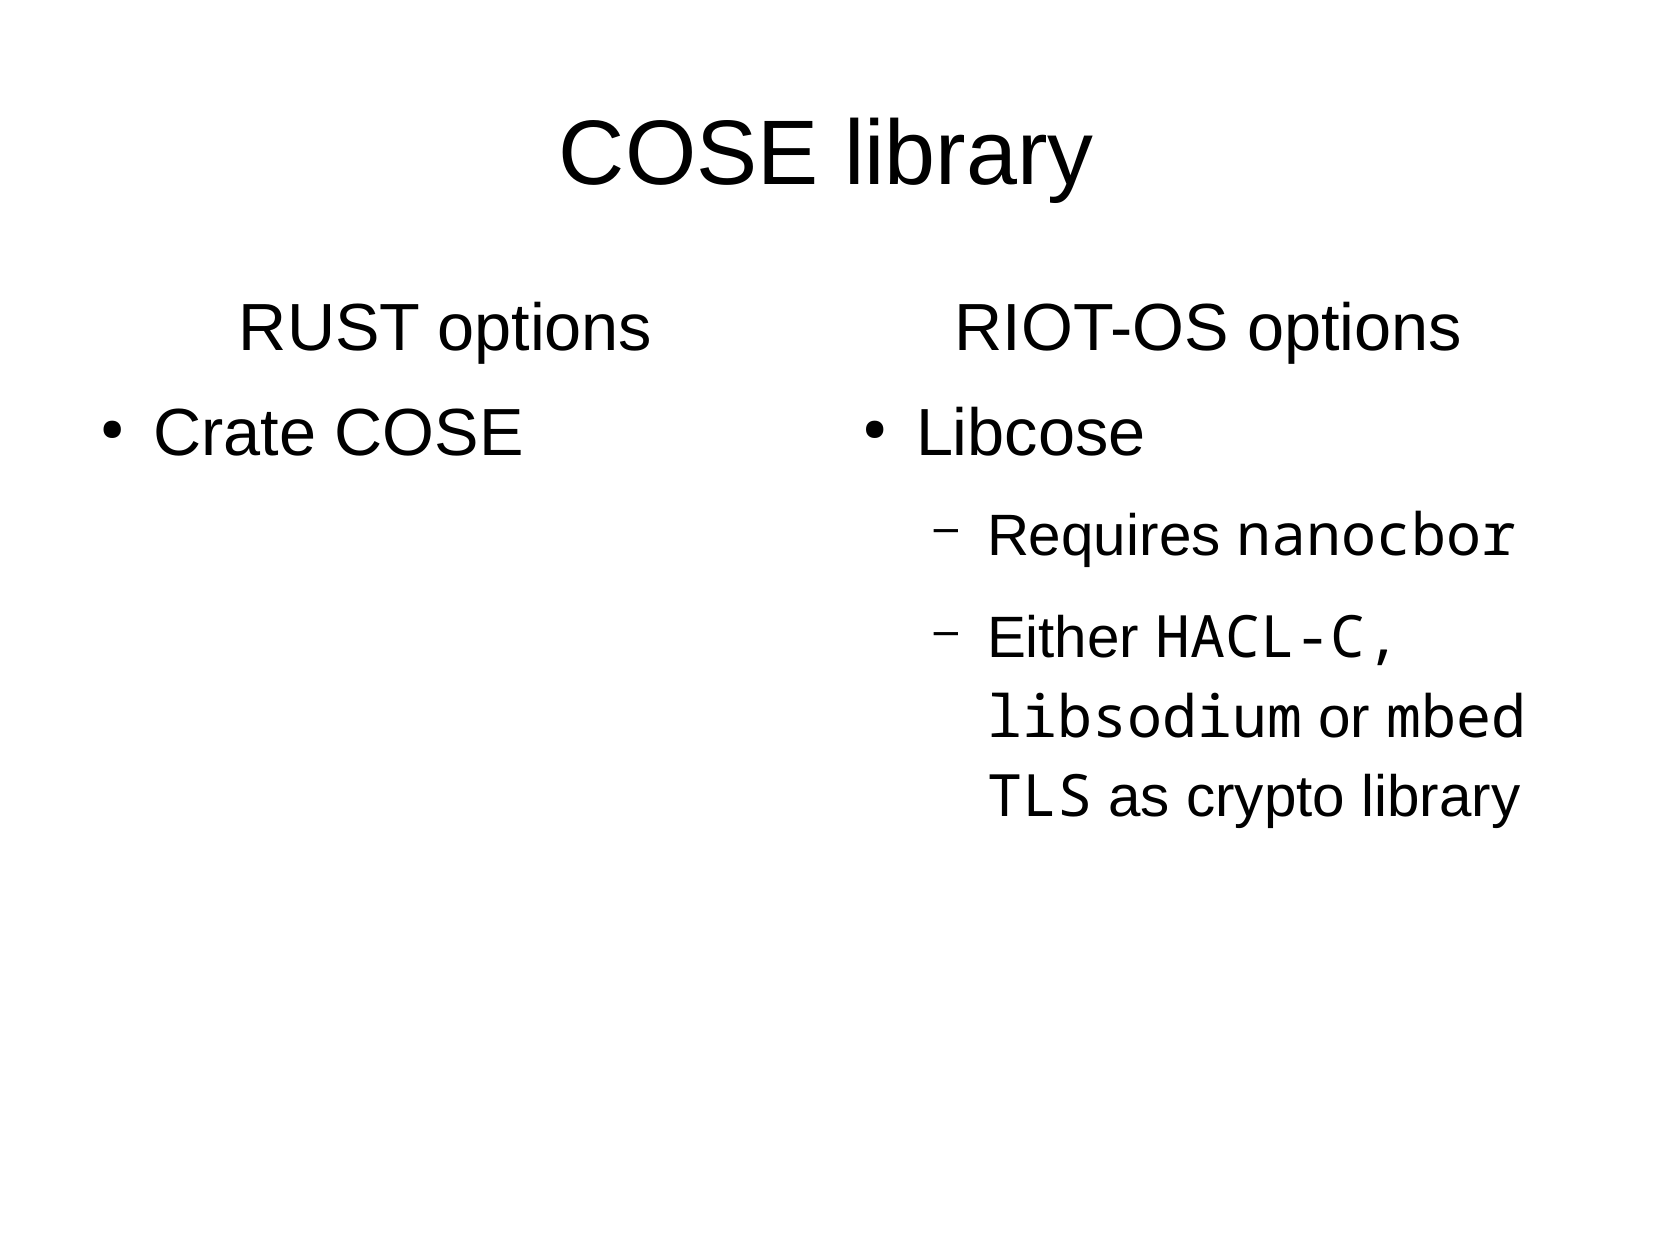

# COSE library
RUST options
Crate COSE
RIOT-OS options
Libcose
Requires nanocbor
Either HACL-C, libsodium or mbed TLS as crypto library